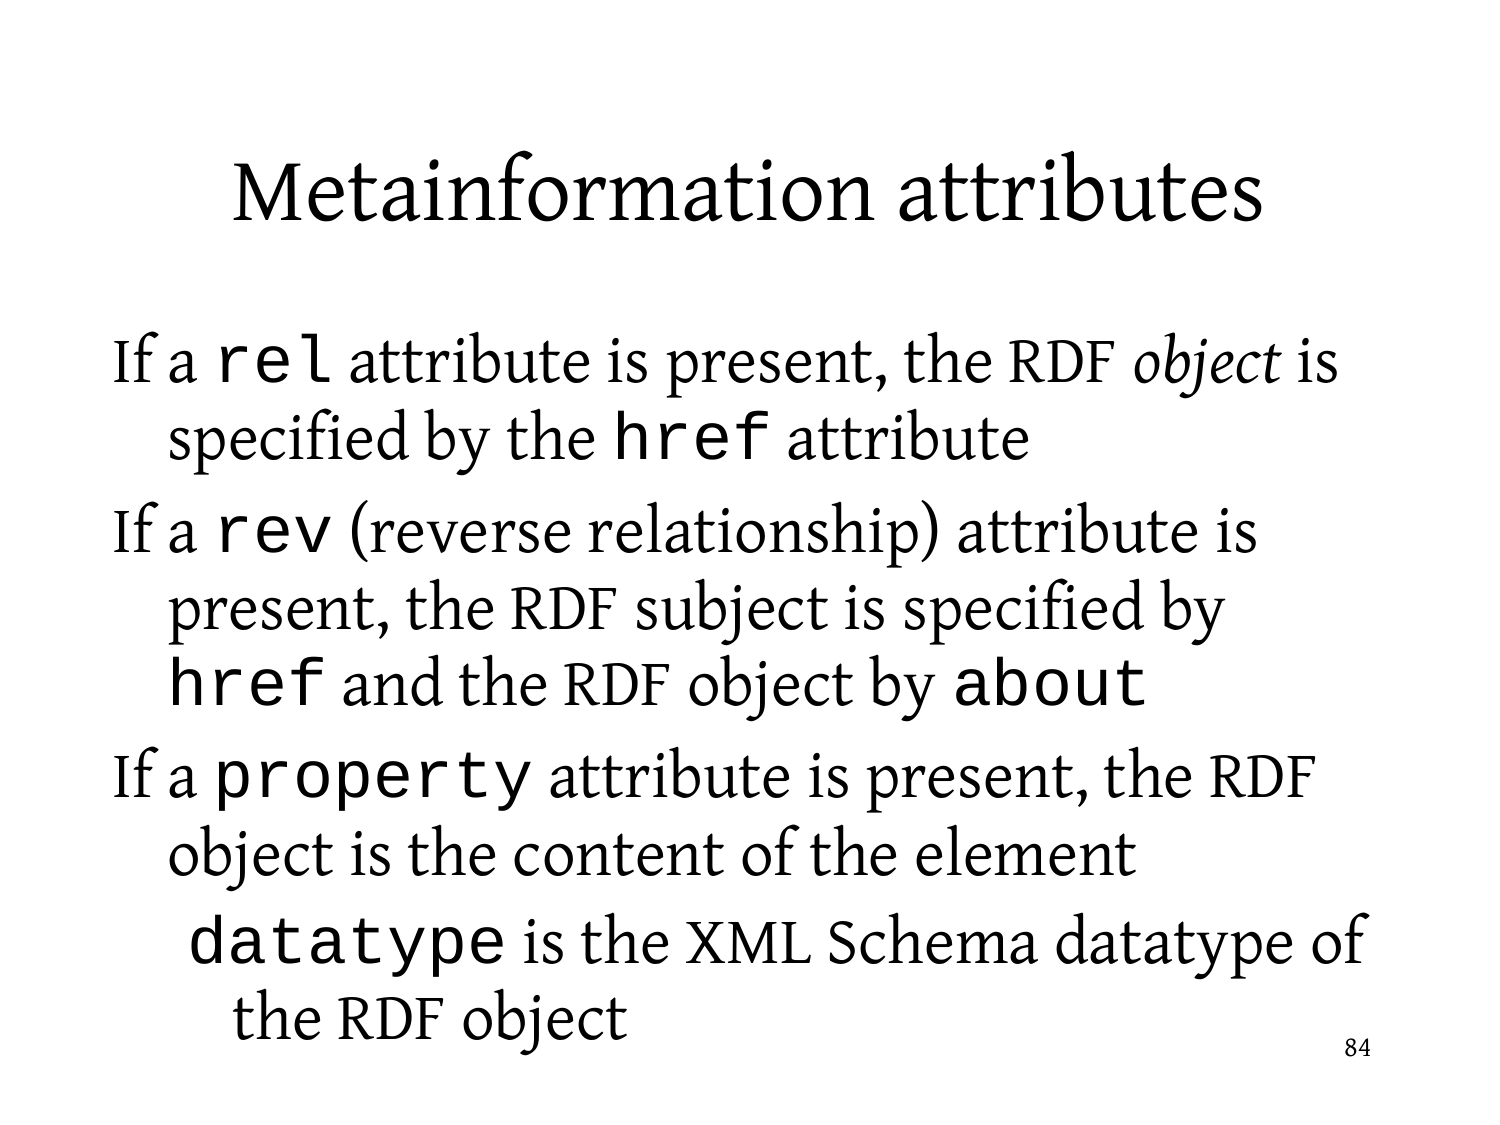

# Metainformation attributes
If a rel attribute is present, the RDF object is specified by the href attribute
If a rev (reverse relationship) attribute is present, the RDF subject is specified by href and the RDF object by about
If a property attribute is present, the RDF object is the content of the element
datatype is the XML Schema datatype of the RDF object